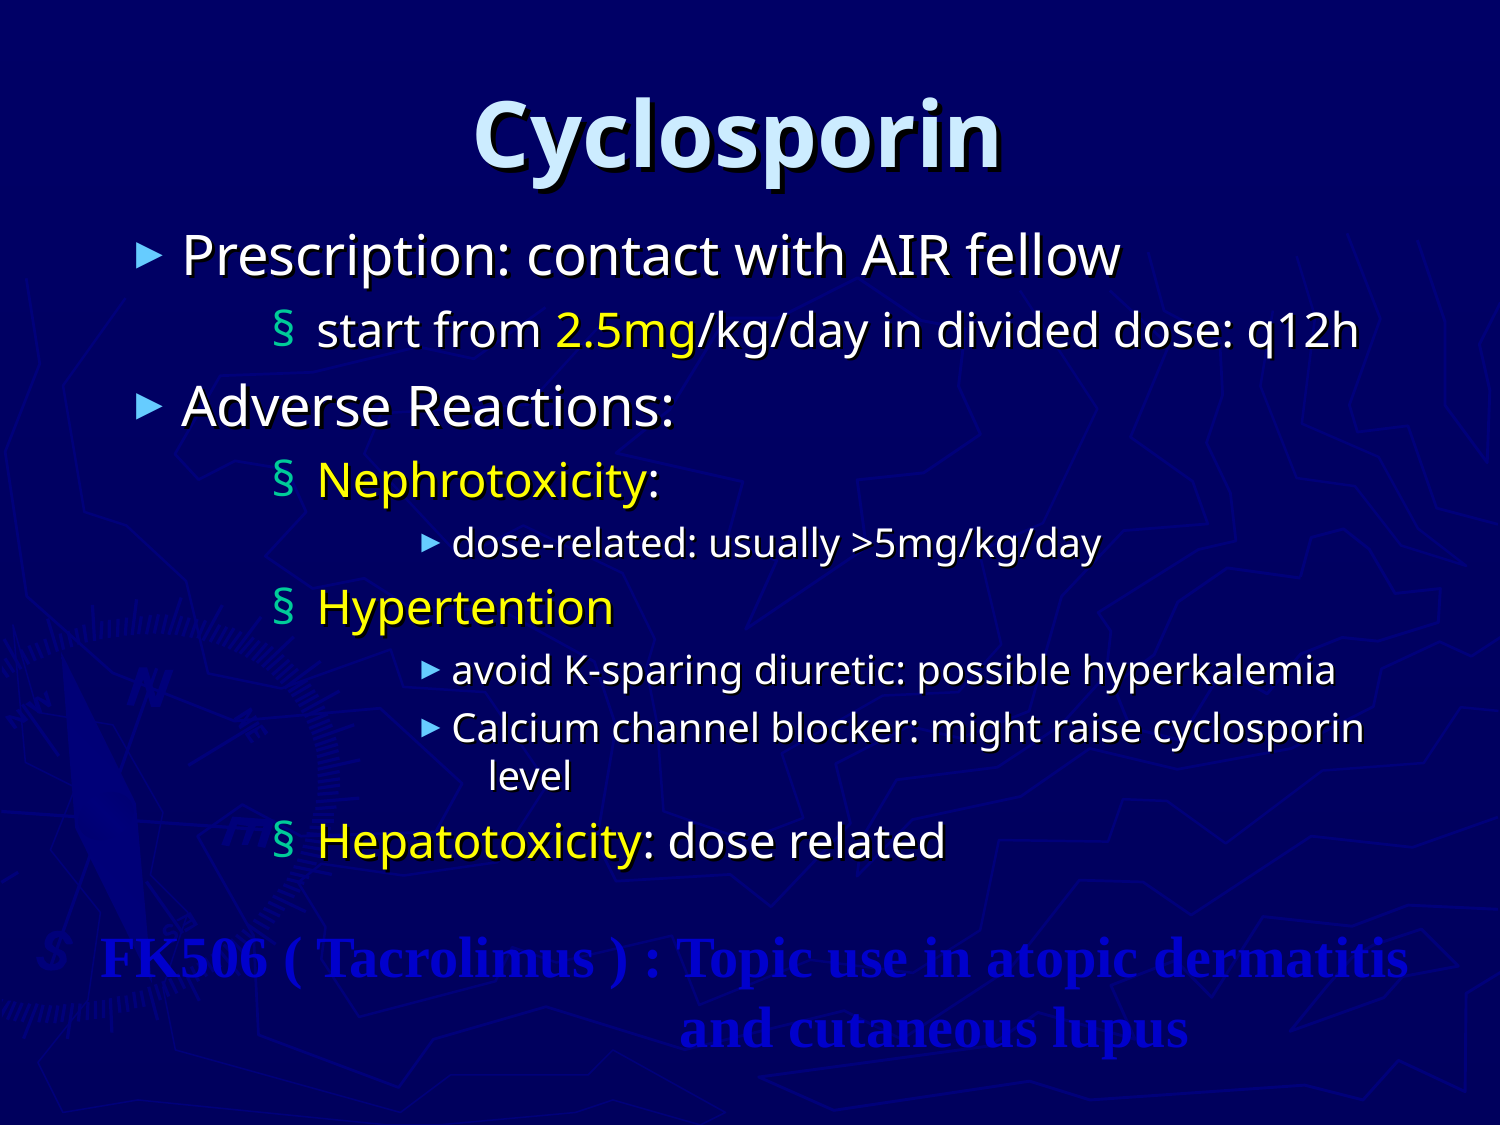

# Cyclosporin
Prescription: contact with AIR fellow
start from 2.5mg/kg/day in divided dose: q12h
Adverse Reactions:
Nephrotoxicity:
dose-related: usually >5mg/kg/day
Hypertention
avoid K-sparing diuretic: possible hyperkalemia
Calcium channel blocker: might raise cyclosporin level
Hepatotoxicity: dose related
FK506 ( Tacrolimus ) : Topic use in atopic dermatitis
 and cutaneous lupus